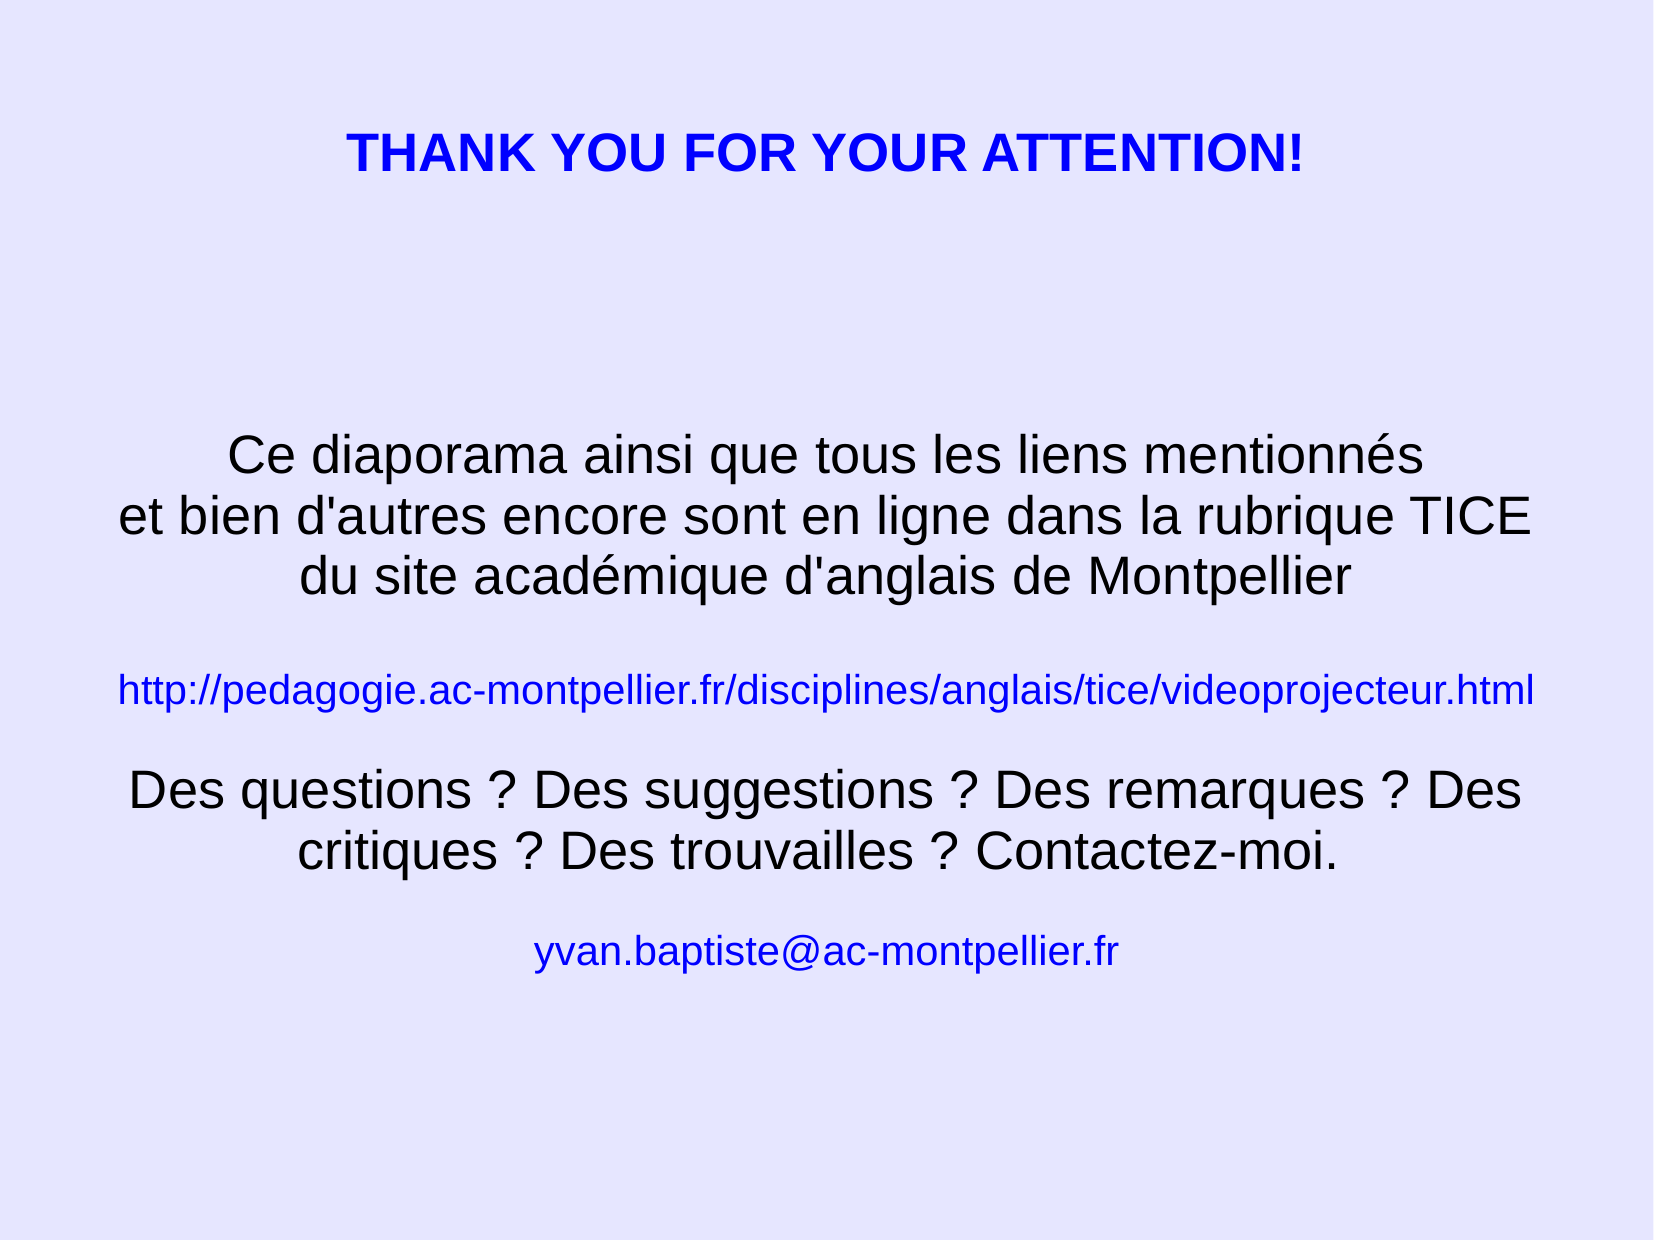

# THANK YOU FOR YOUR ATTENTION!
Ce diaporama ainsi que tous les liens mentionnés
et bien d'autres encore sont en ligne dans la rubrique TICE du site académique d'anglais de Montpellier
http://pedagogie.ac-montpellier.fr/disciplines/anglais/tice/videoprojecteur.html
Des questions ? Des suggestions ? Des remarques ? Des critiques ? Des trouvailles ? Contactez-moi.
yvan.baptiste@ac-montpellier.fr